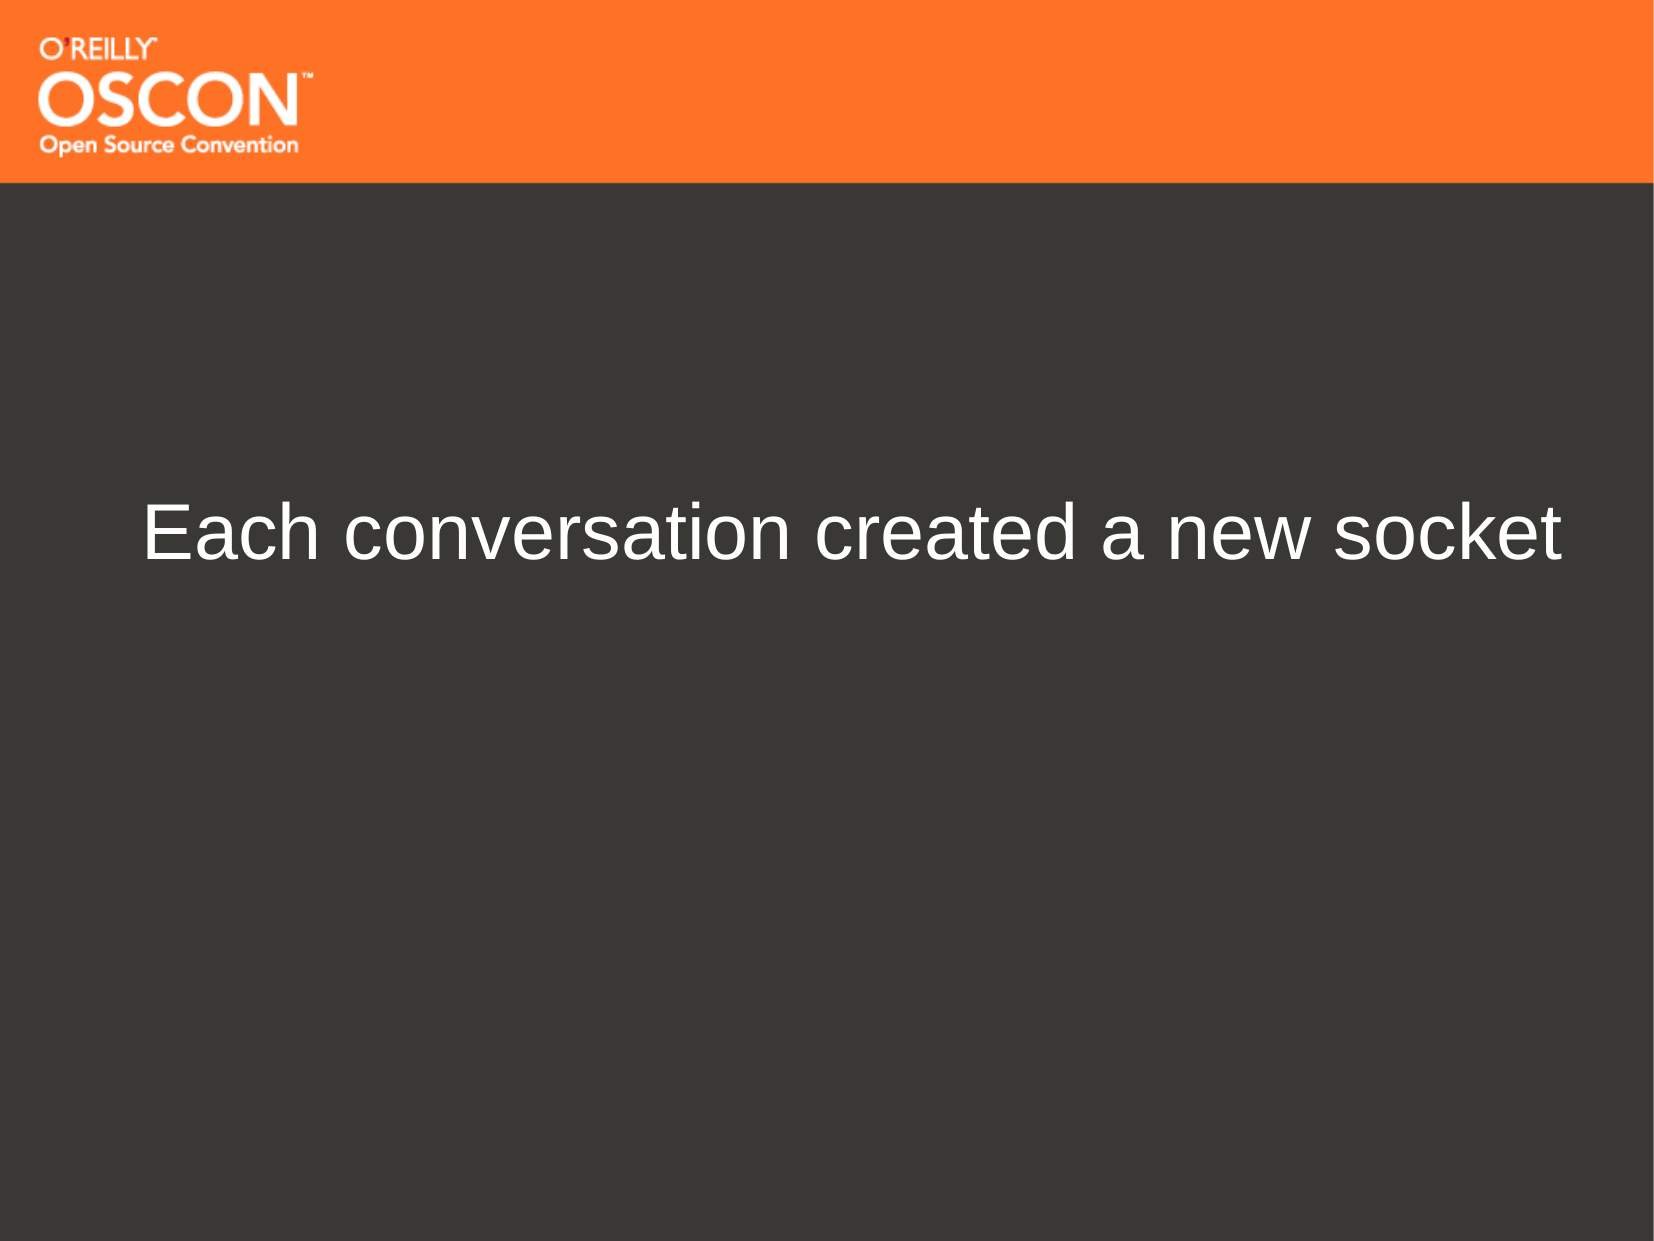

#
Each conversation created a new socket